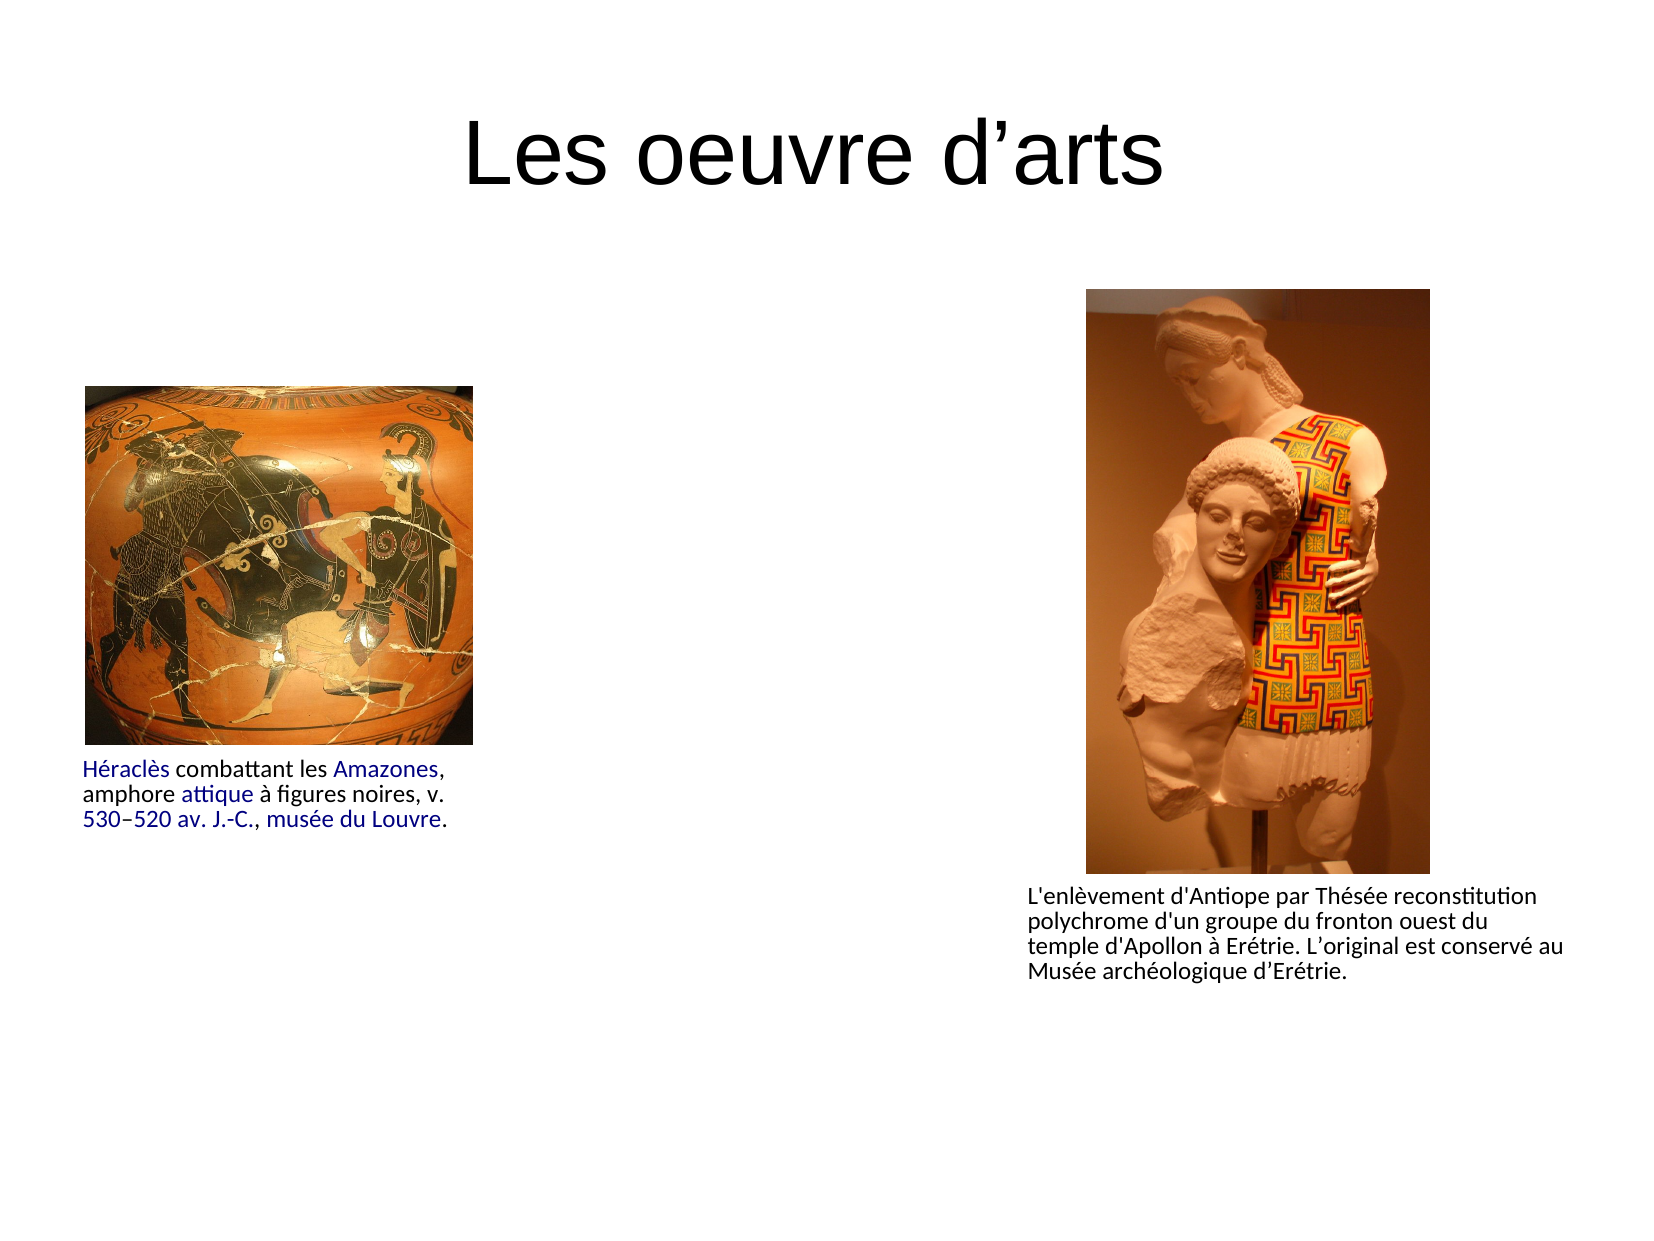

# Les oeuvre d’arts
Héraclès combattant les Amazones, amphore attique à figures noires, v. 530–520 av. J.-C., musée du Louvre.
L'enlèvement d'Antiope par Thésée reconstitution polychrome d'un groupe du fronton ouest du temple d'Apollon à Erétrie. L’original est conservé au Musée archéologique d’Erétrie.